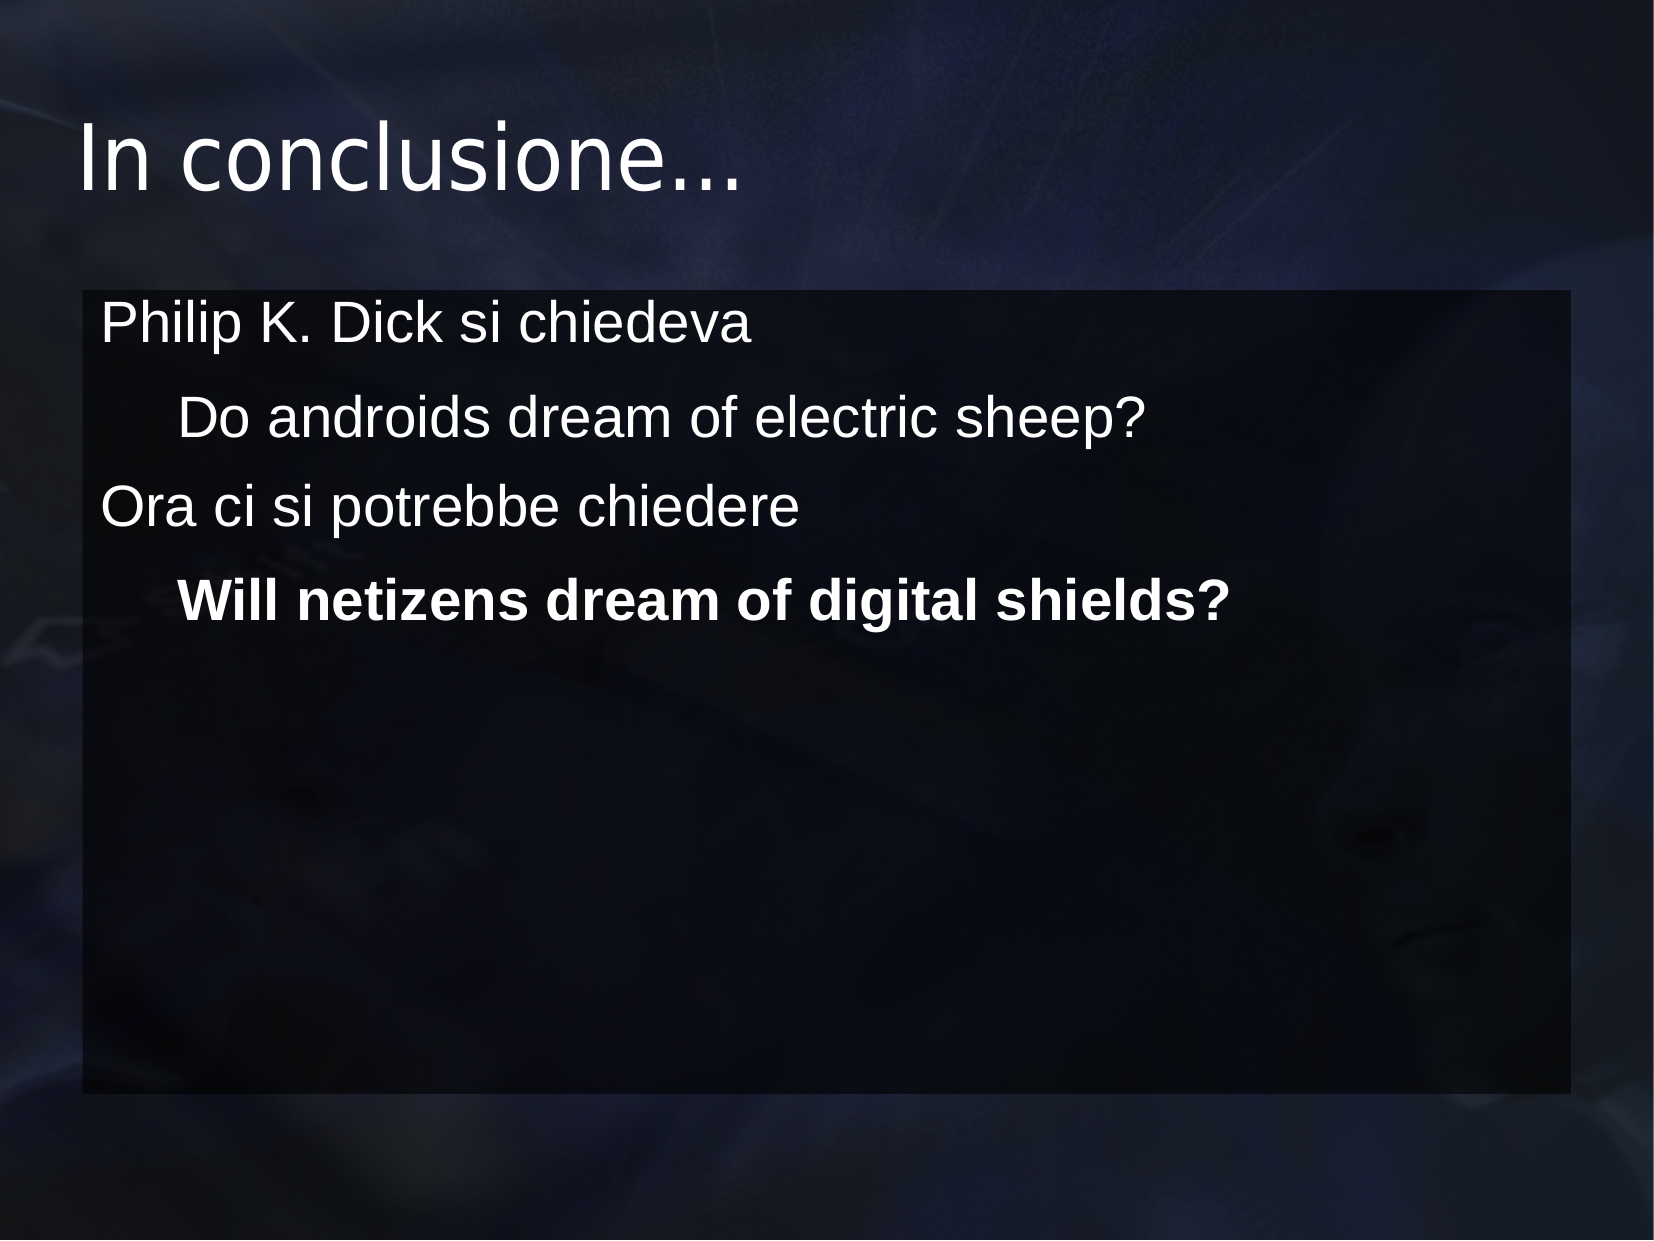

# In conclusione...
Philip K. Dick si chiedeva
Do androids dream of electric sheep?
Ora ci si potrebbe chiedere
Will netizens dream of digital shields?